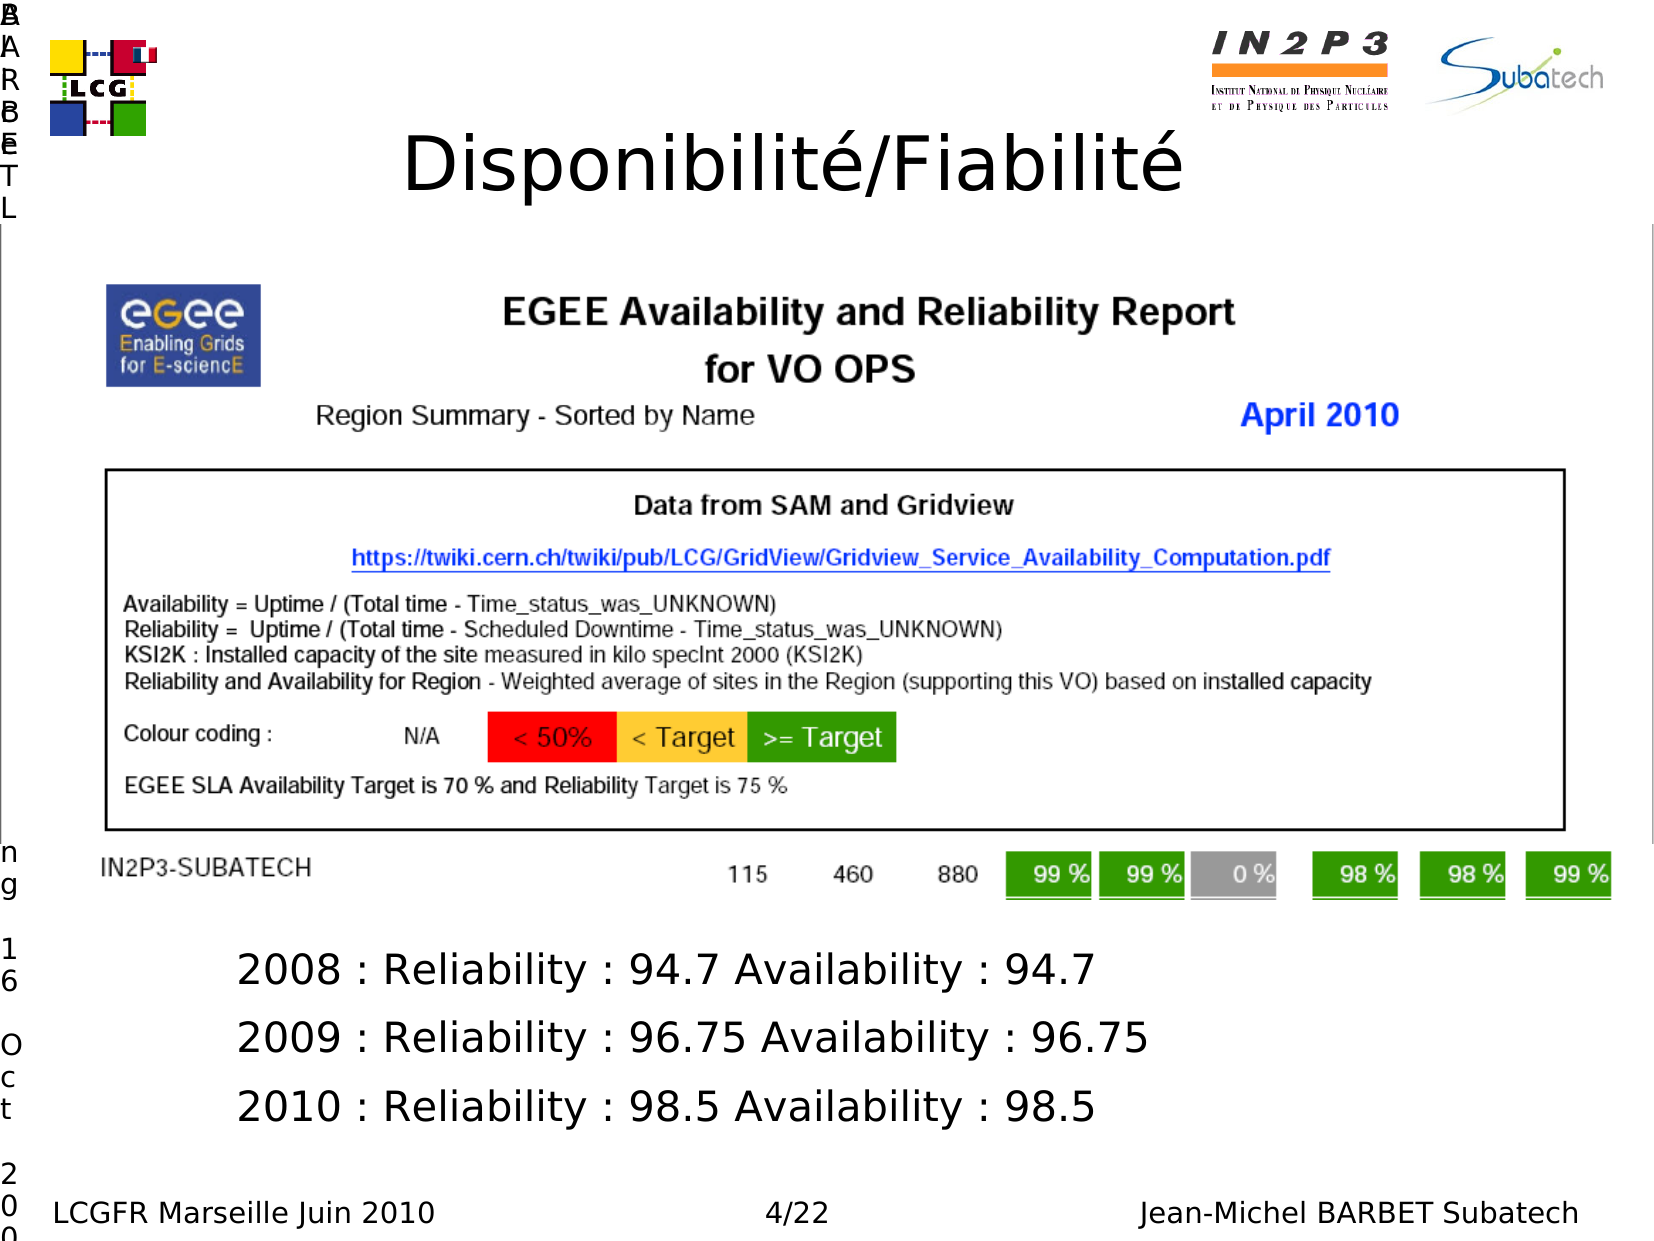

# Disponibilité/Fiabilité
2008 : Reliability : 94.7 Availability : 94.7
2009 : Reliability : 96.75 Availability : 96.75
2010 : Reliability : 98.5 Availability : 98.5